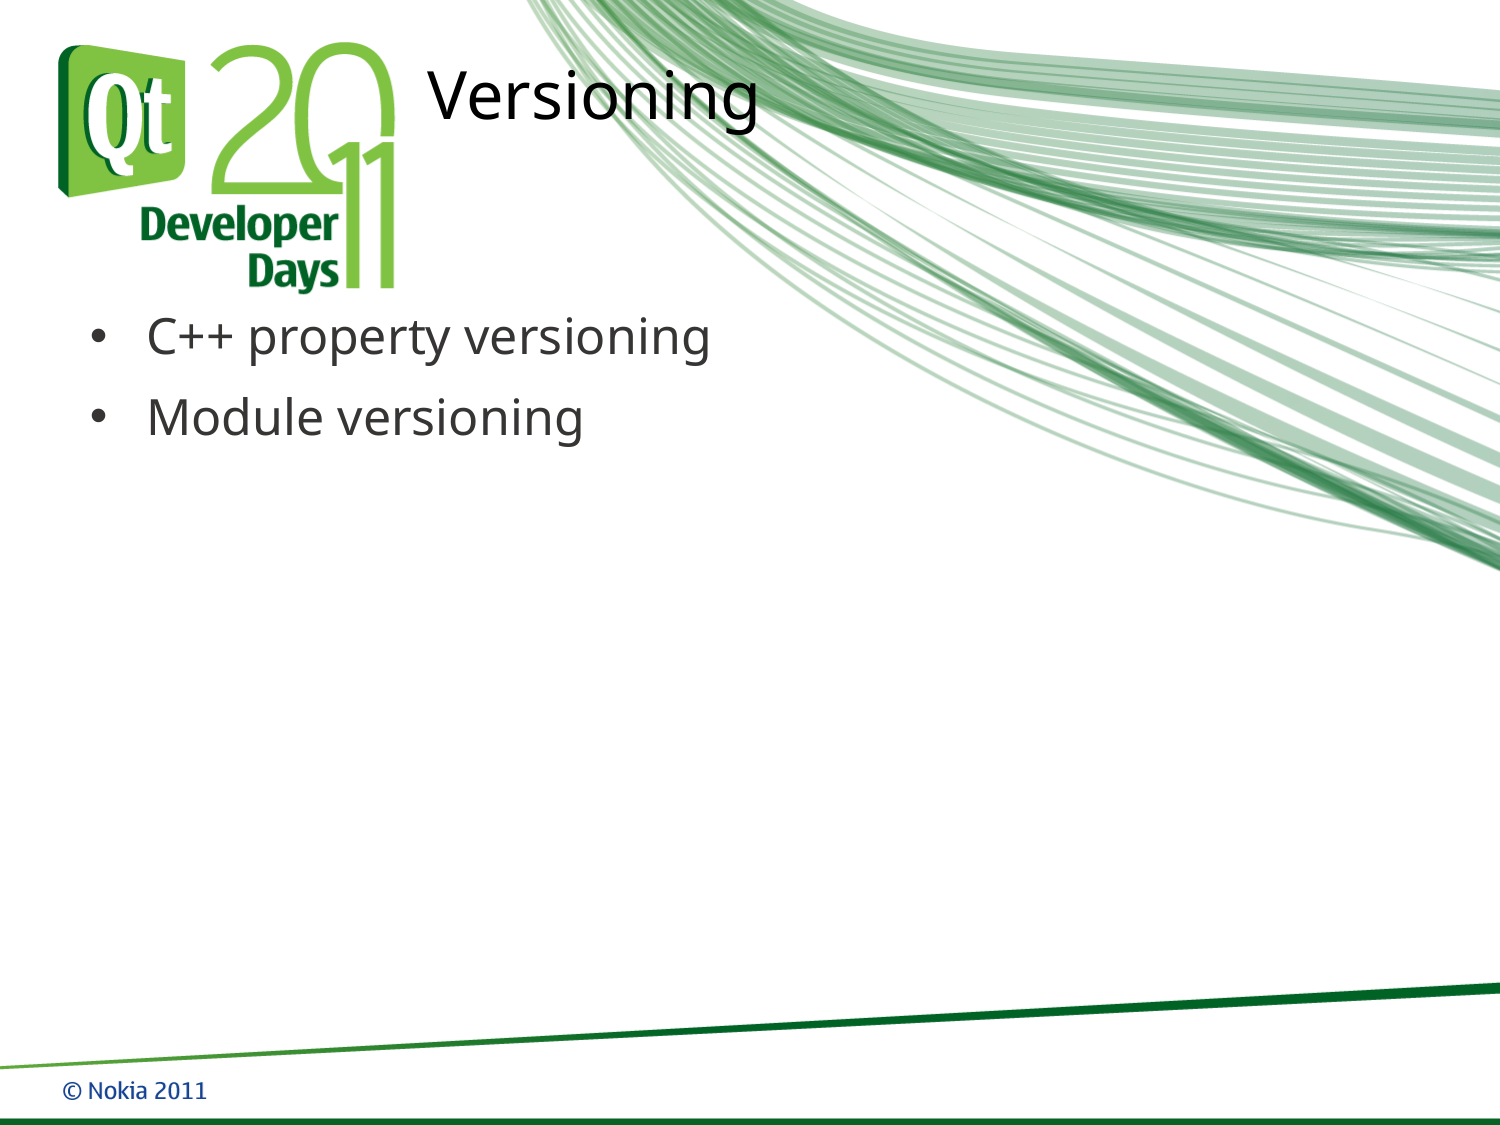

# Versioning
C++ property versioning
Module versioning